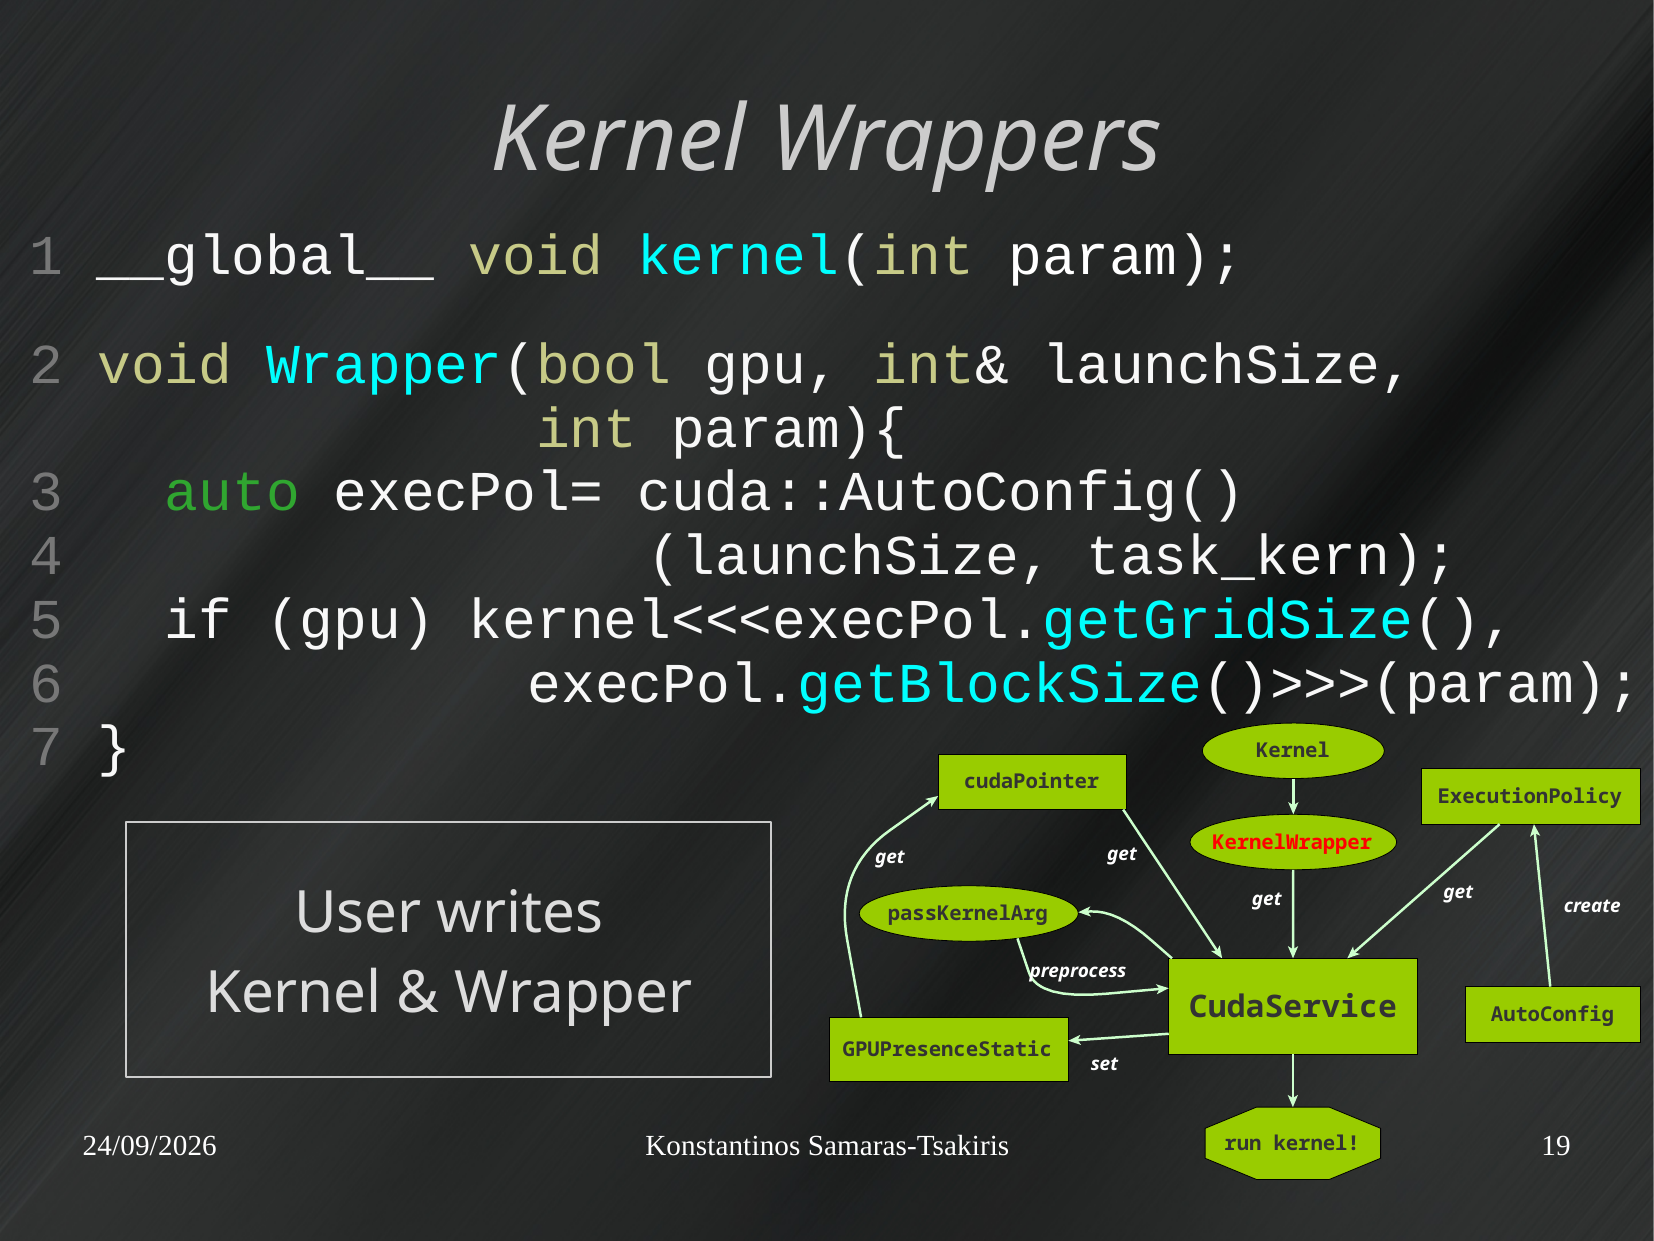

# Kernel Wrappers
1 __global__ void kernel(int param);
2 void Wrapper(bool gpu, int& launchSize,
 int param){
3 auto execPol= cuda::AutoConfig()
4 				 (launchSize, task_kern);
5 if (gpu) kernel<<<execPol.getGridSize(),
6 	 execPol.getBlockSize()>>>(param);
7 }
User writes
Kernel & Wrapper
Konstantinos Samaras-Tsakiris
19